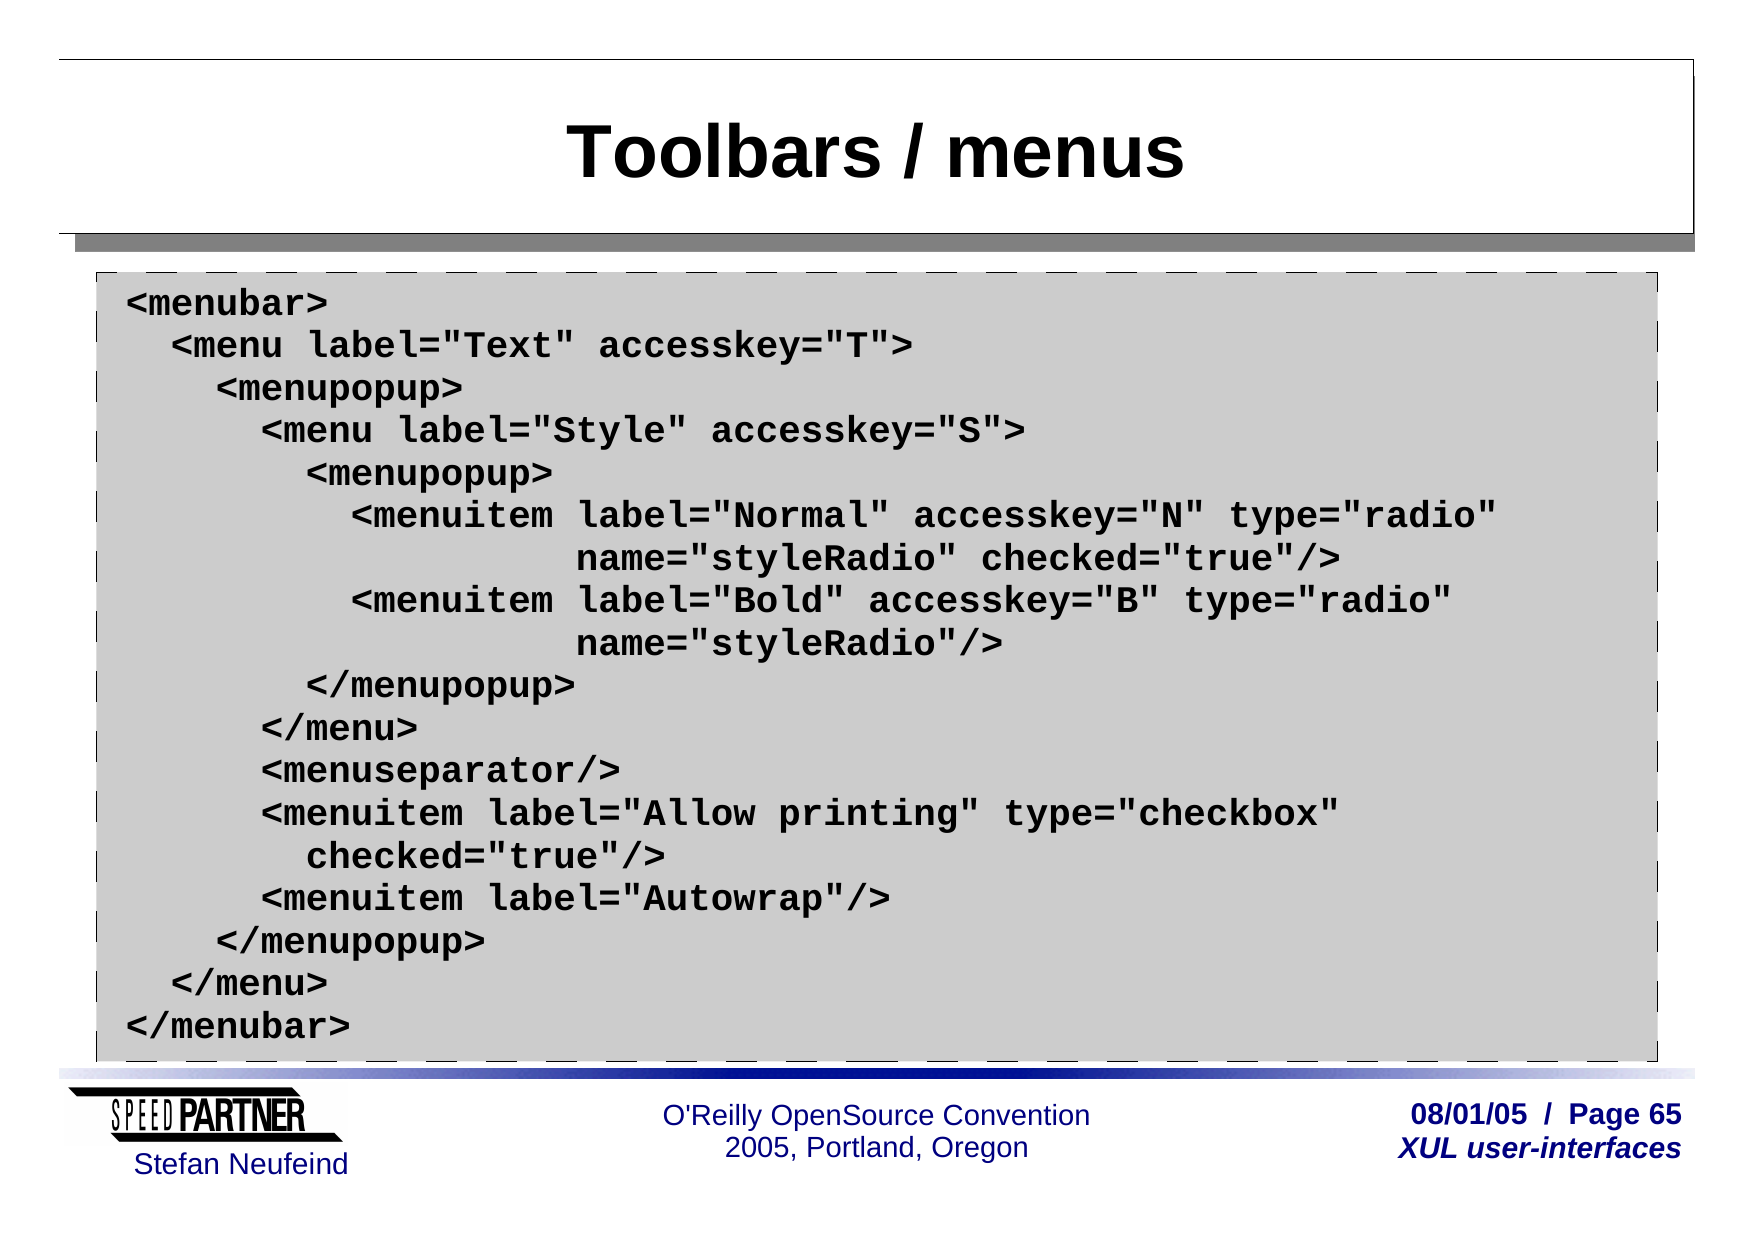

# Toolbars / menus
<menubar>
 <menu label="Text" accesskey="T">
 <menupopup>
 <menu label="Style" accesskey="S">
 <menupopup>
 <menuitem label="Normal" accesskey="N" type="radio"
 name="styleRadio" checked="true"/>
 <menuitem label="Bold" accesskey="B" type="radio"
 name="styleRadio"/>
 </menupopup>
 </menu>
 <menuseparator/>
 <menuitem label="Allow printing" type="checkbox"
 checked="true"/>
 <menuitem label="Autowrap"/>
 </menupopup>
 </menu>
</menubar>